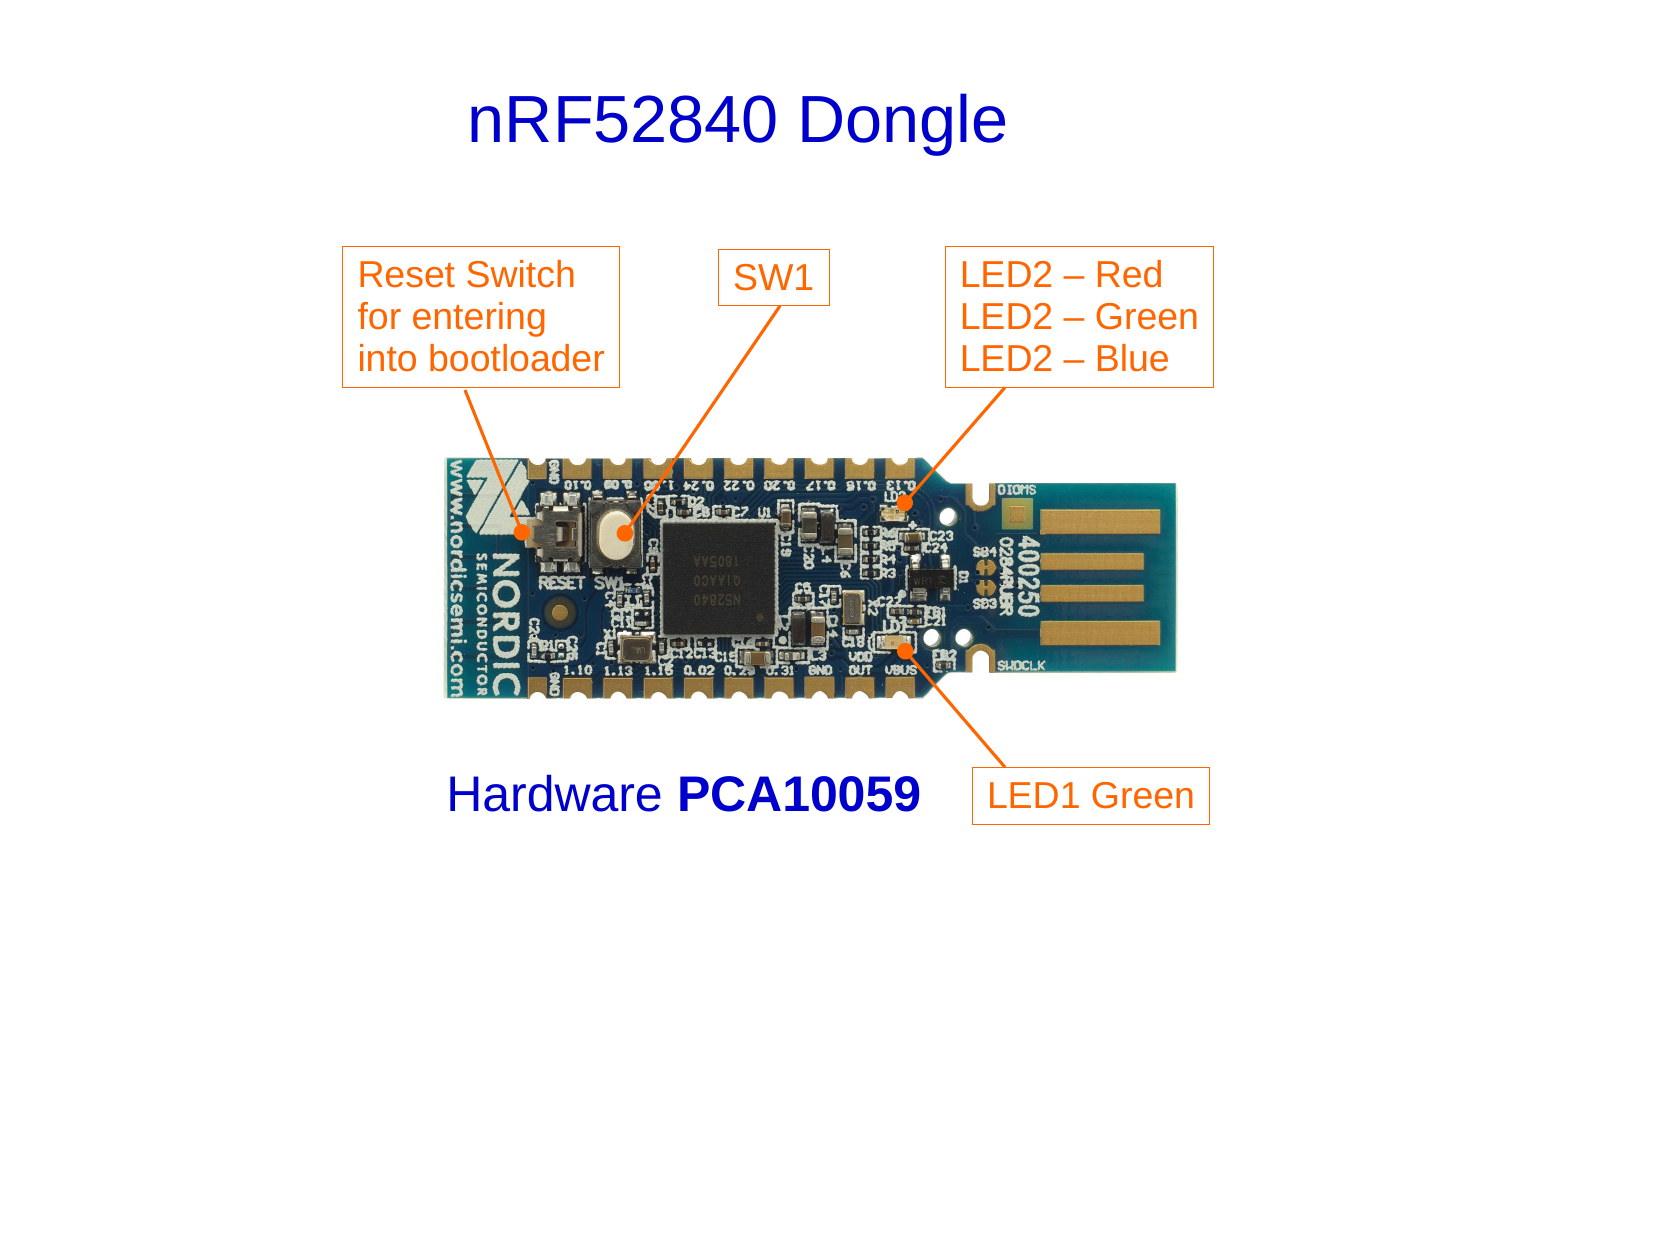

nRF52840 Dongle
Reset Switch
for entering
into bootloader
LED2 – Red
LED2 – Green
LED2 – Blue
SW1
Hardware PCA10059
LED1 Green